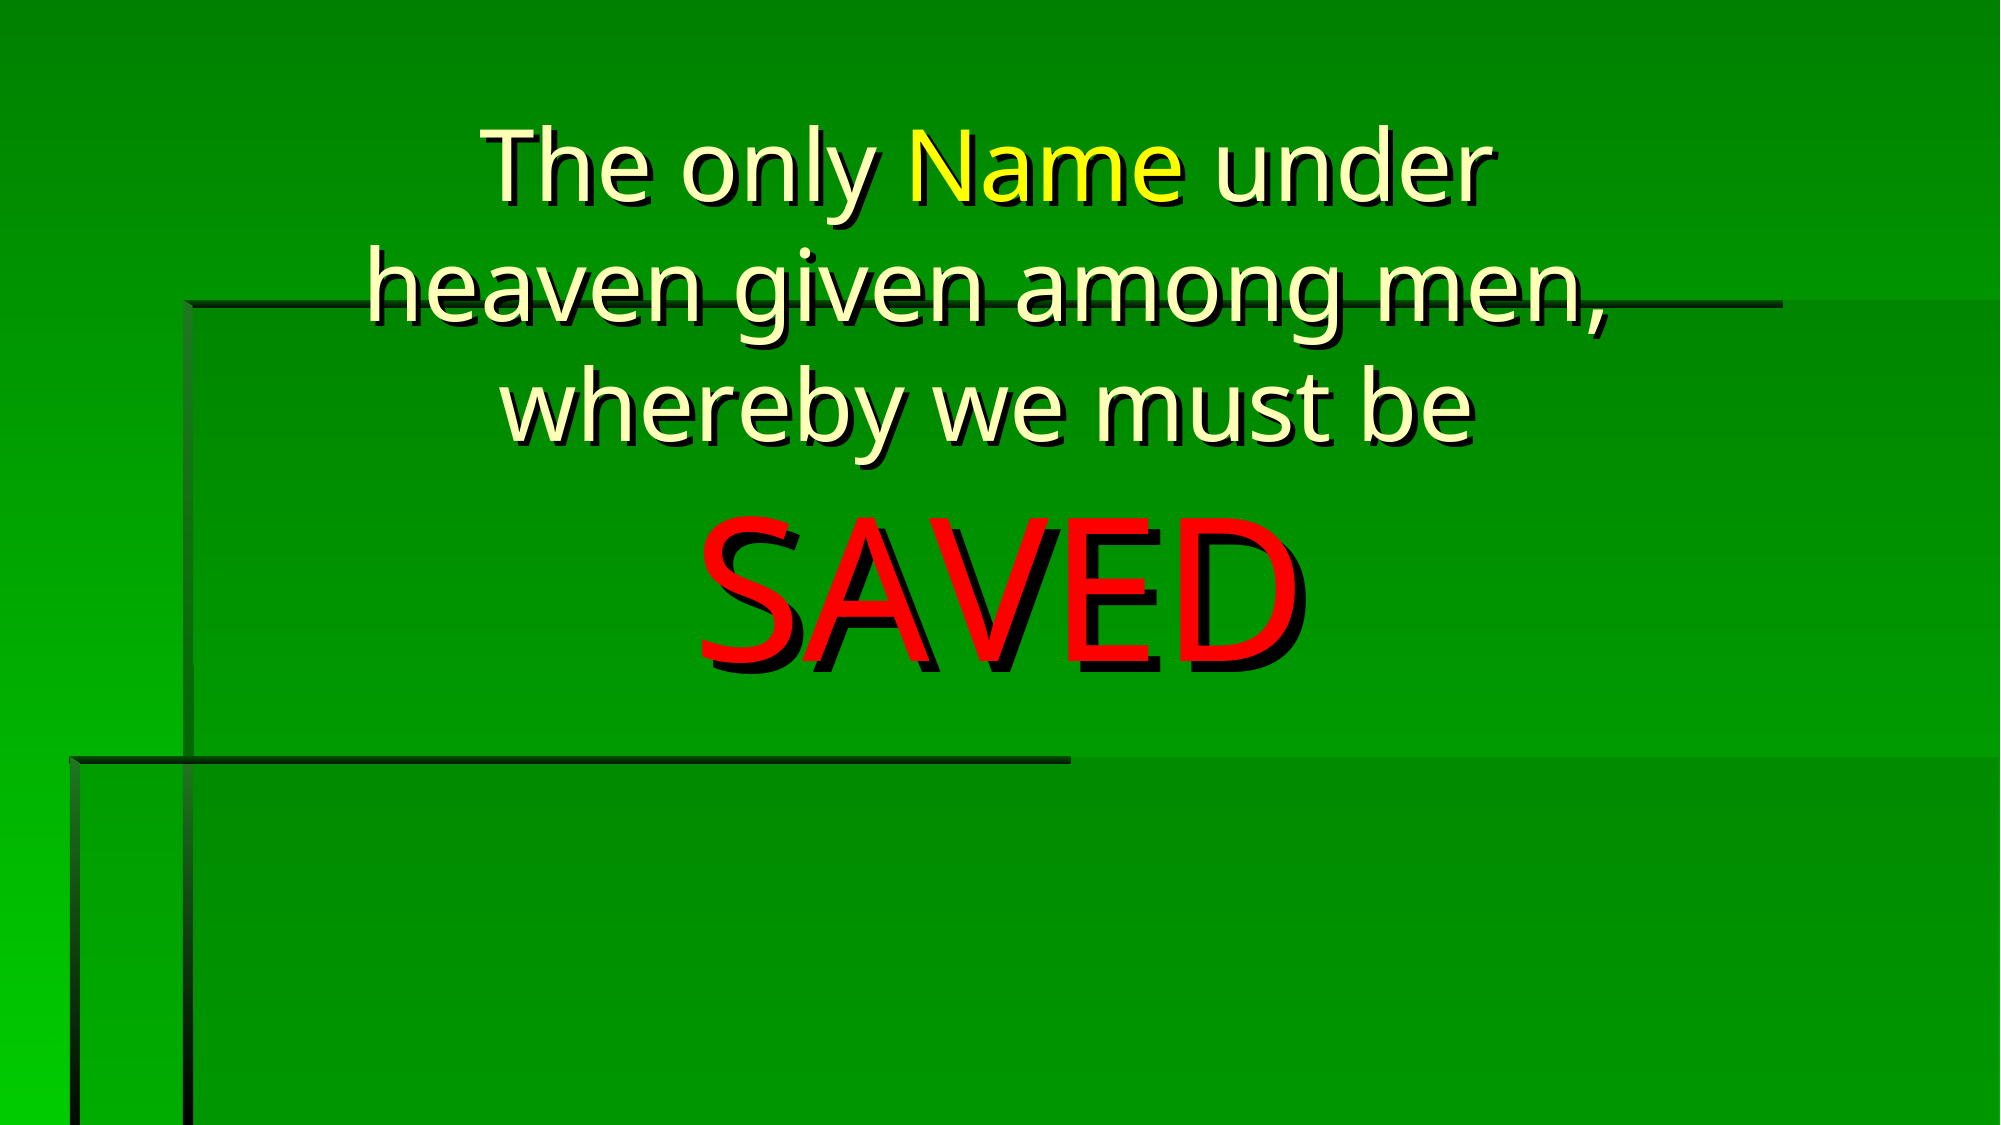

# The only Name under heaven given among men, whereby we must be SAVED